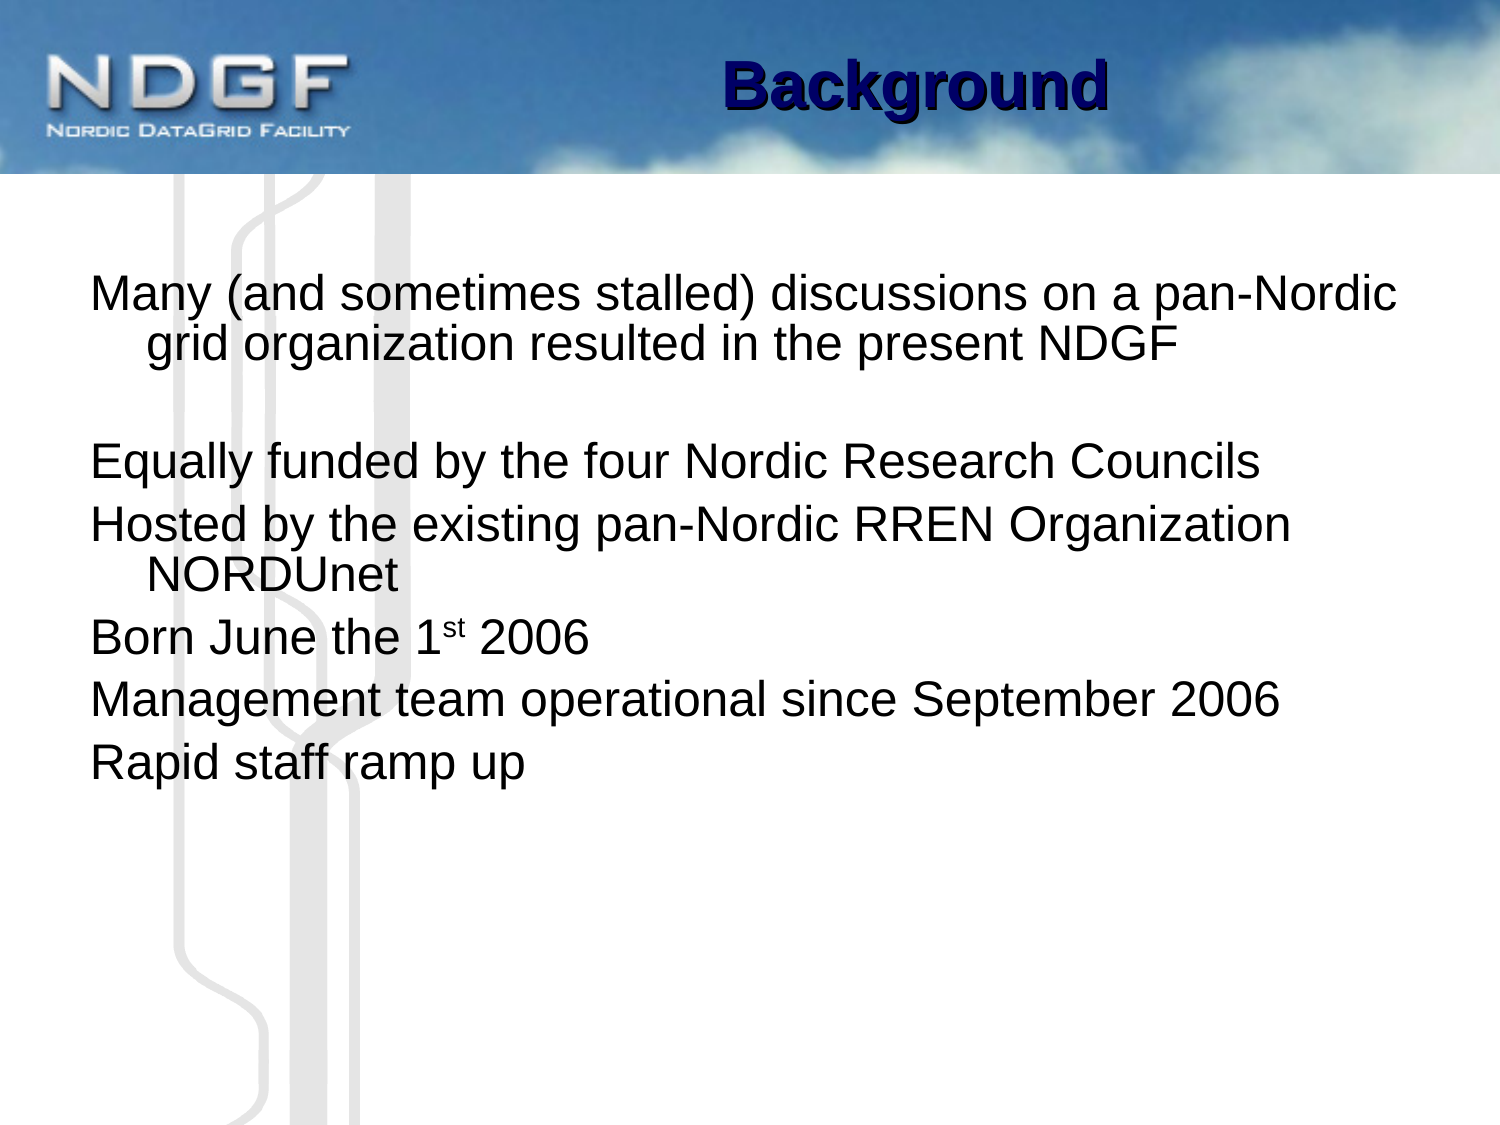

# Background
Many (and sometimes stalled) discussions on a pan-Nordic grid organization resulted in the present NDGF
Equally funded by the four Nordic Research Councils
Hosted by the existing pan-Nordic RREN Organization NORDUnet
Born June the 1st 2006
Management team operational since September 2006
Rapid staff ramp up